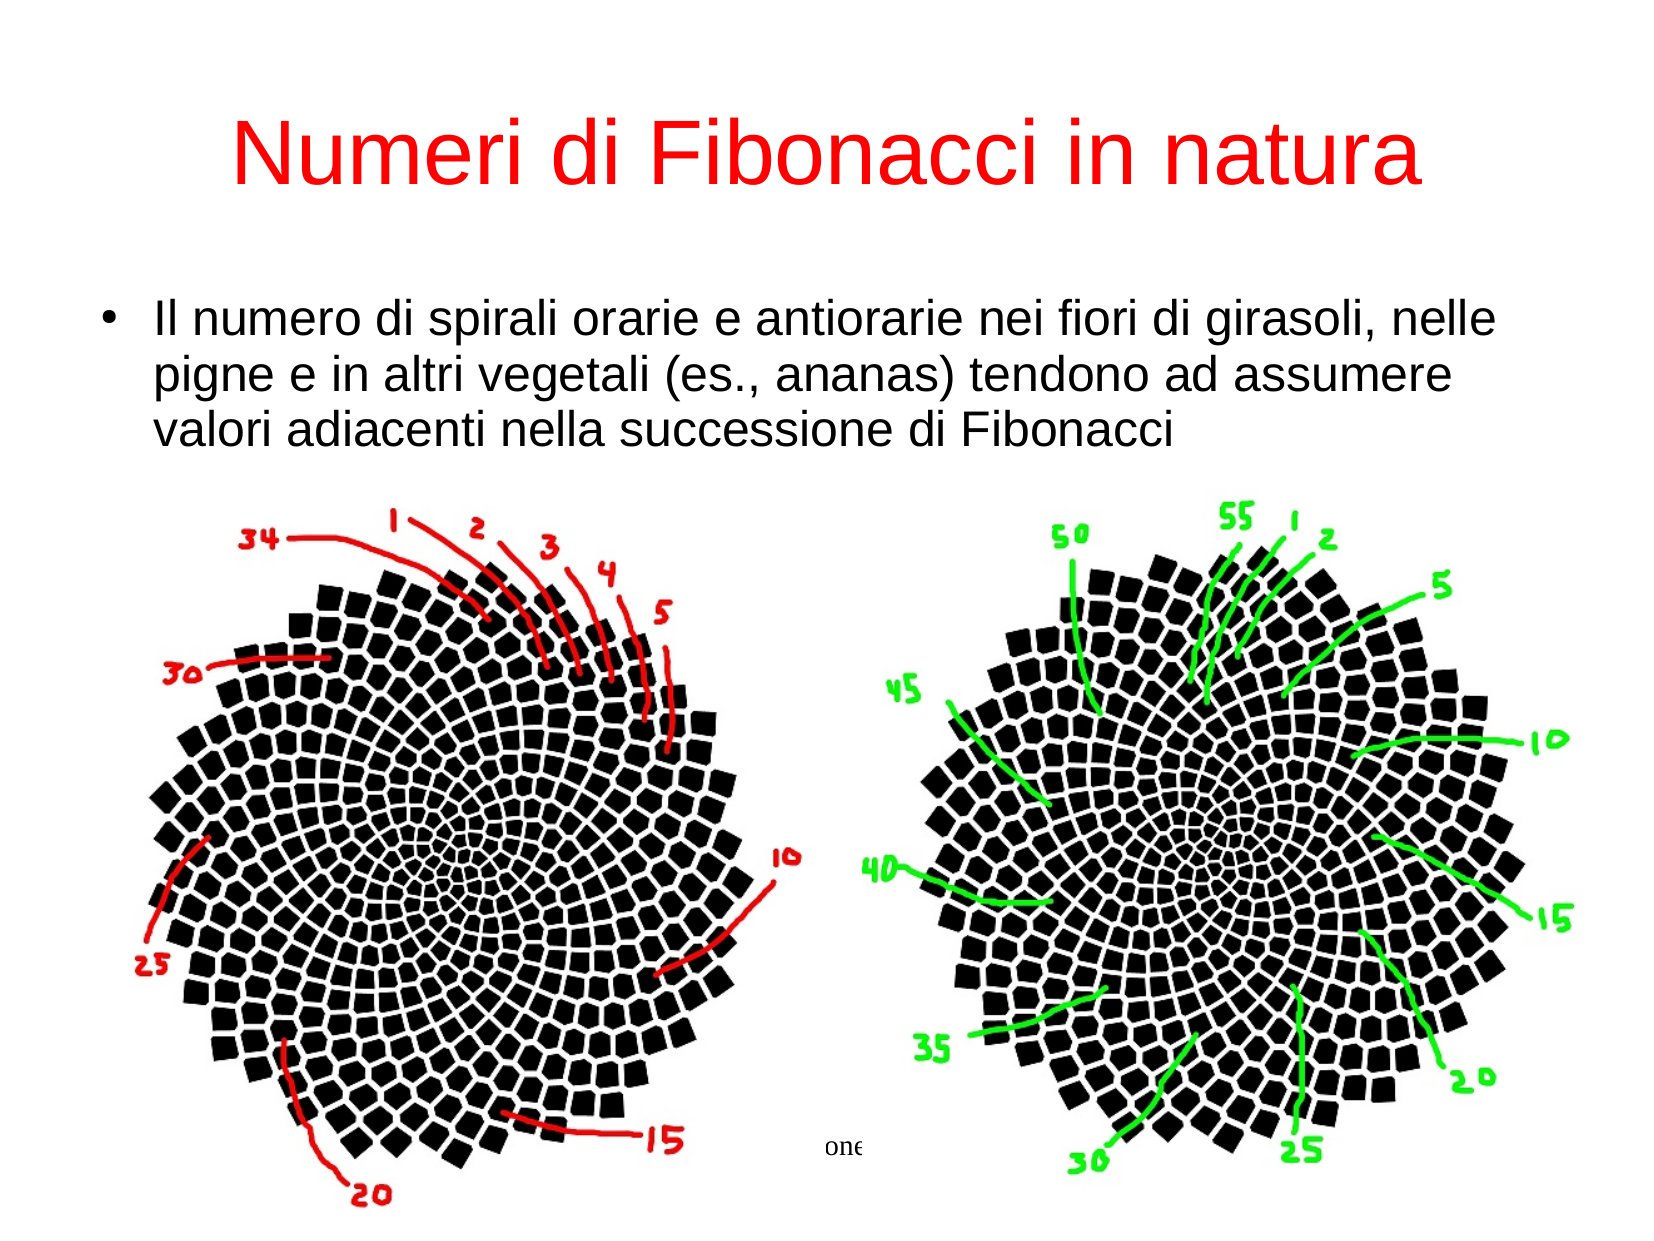

# Numeri di Fibonacci in natura
Il numero di spirali orarie e antiorarie nei fiori di girasoli, nelle pigne e in altri vegetali (es., ananas) tendono ad assumere valori adiacenti nella successione di Fibonacci
Programmazione Dinamica
10